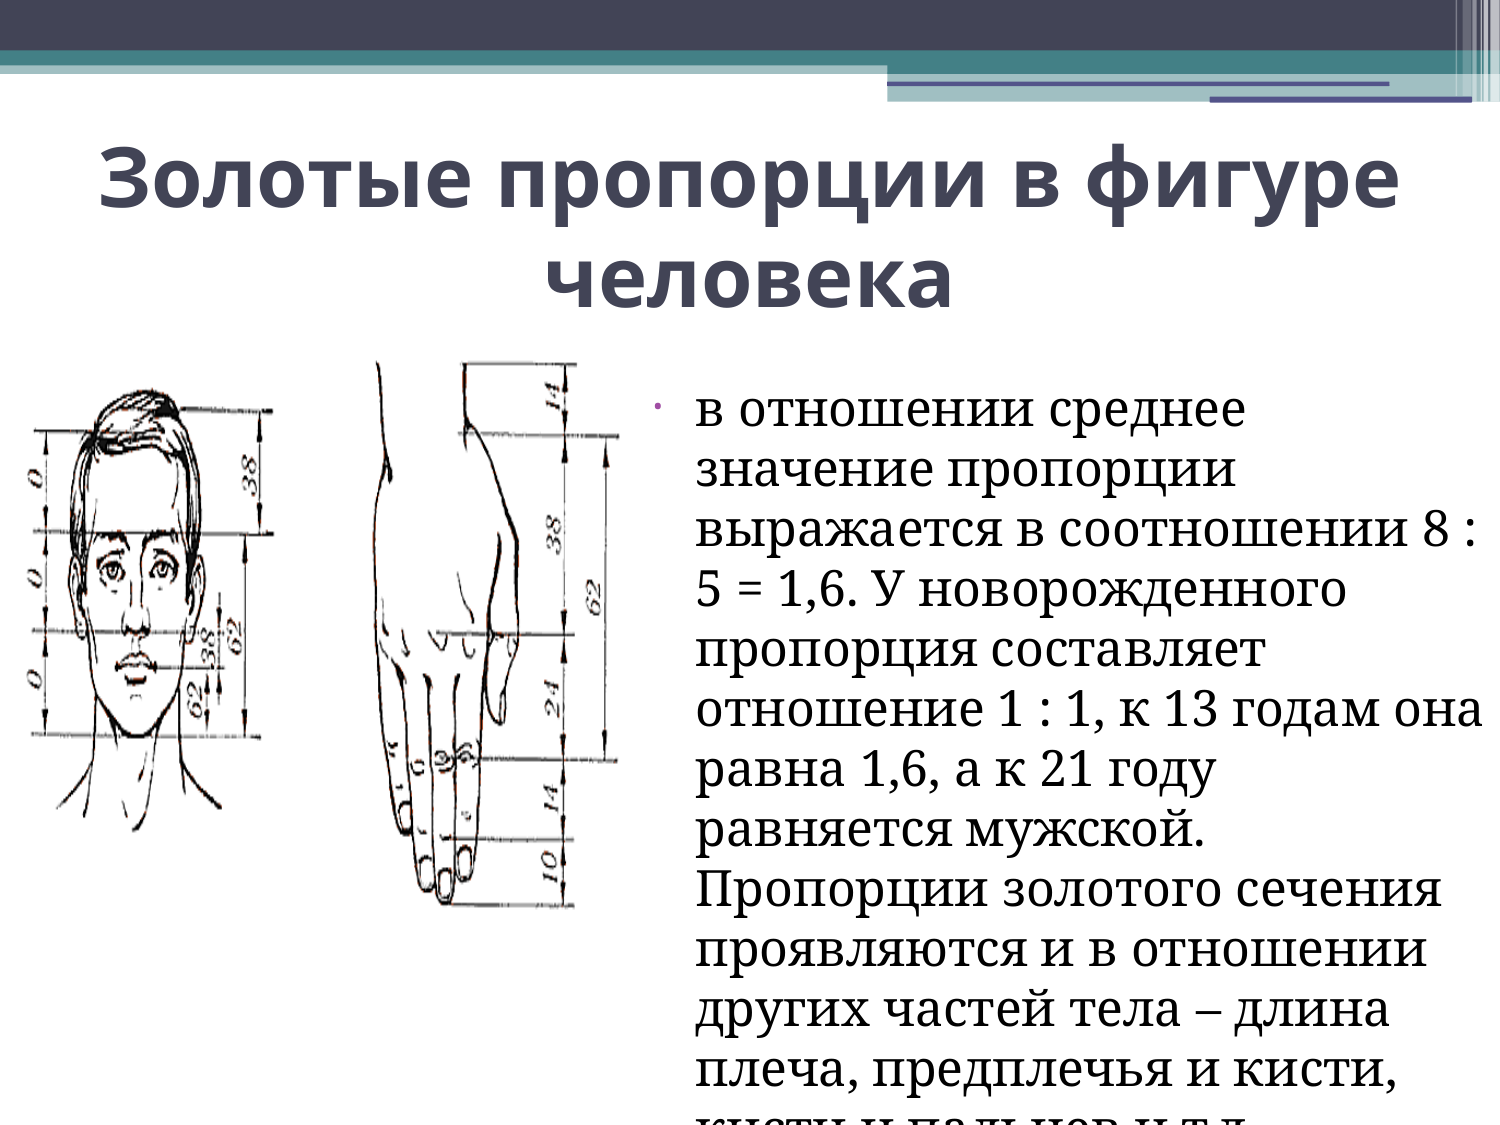

# Золотые пропорции в фигуре человека
в отношении среднее значение пропорции выражается в соотношении 8 : 5 = 1,6. У новорожденного пропорция составляет отношение 1 : 1, к 13 годам она равна 1,6, а к 21 году равняется мужской. Пропорции золотого сечения проявляются и в отношении других частей тела – длина плеча, предплечья и кисти, кисти и пальцев и т.д.